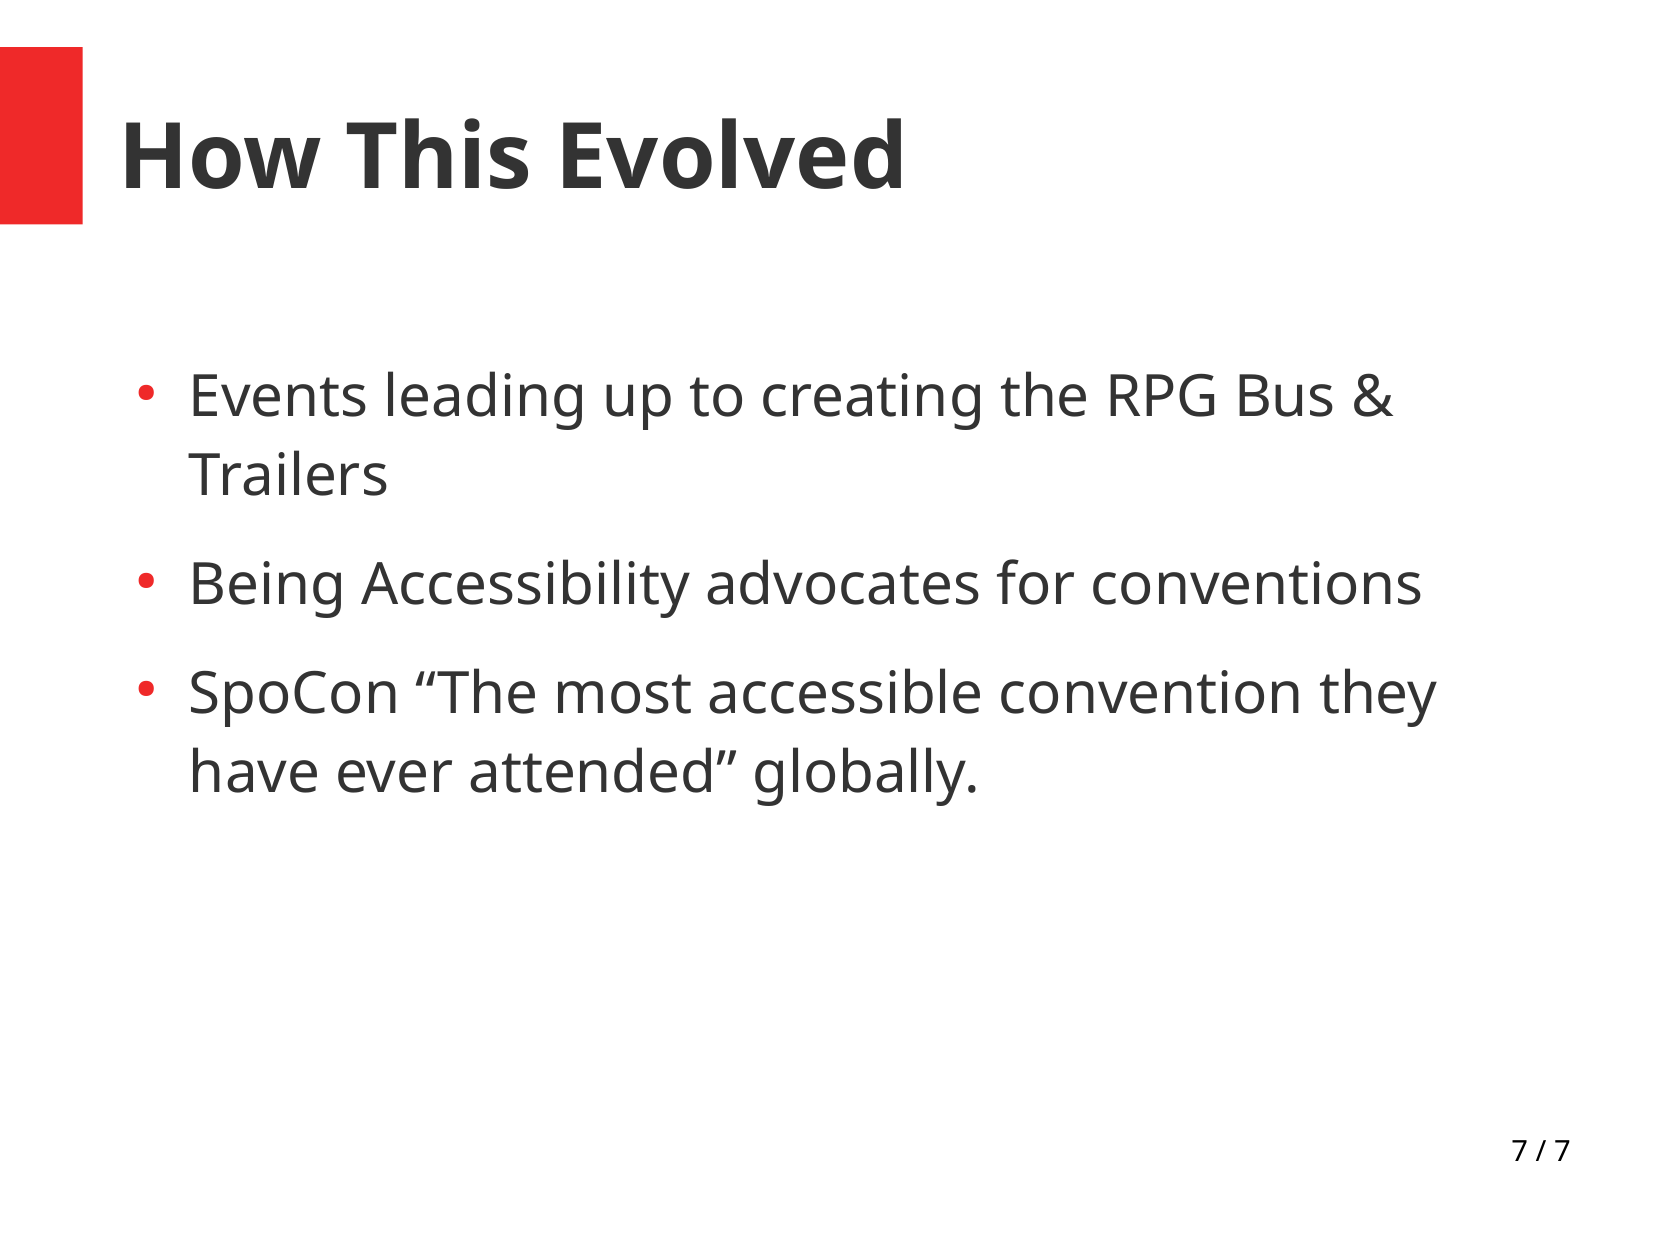

# How This Evolved
Events leading up to creating the RPG Bus & Trailers
Being Accessibility advocates for conventions
SpoCon “The most accessible convention they have ever attended” globally.
7